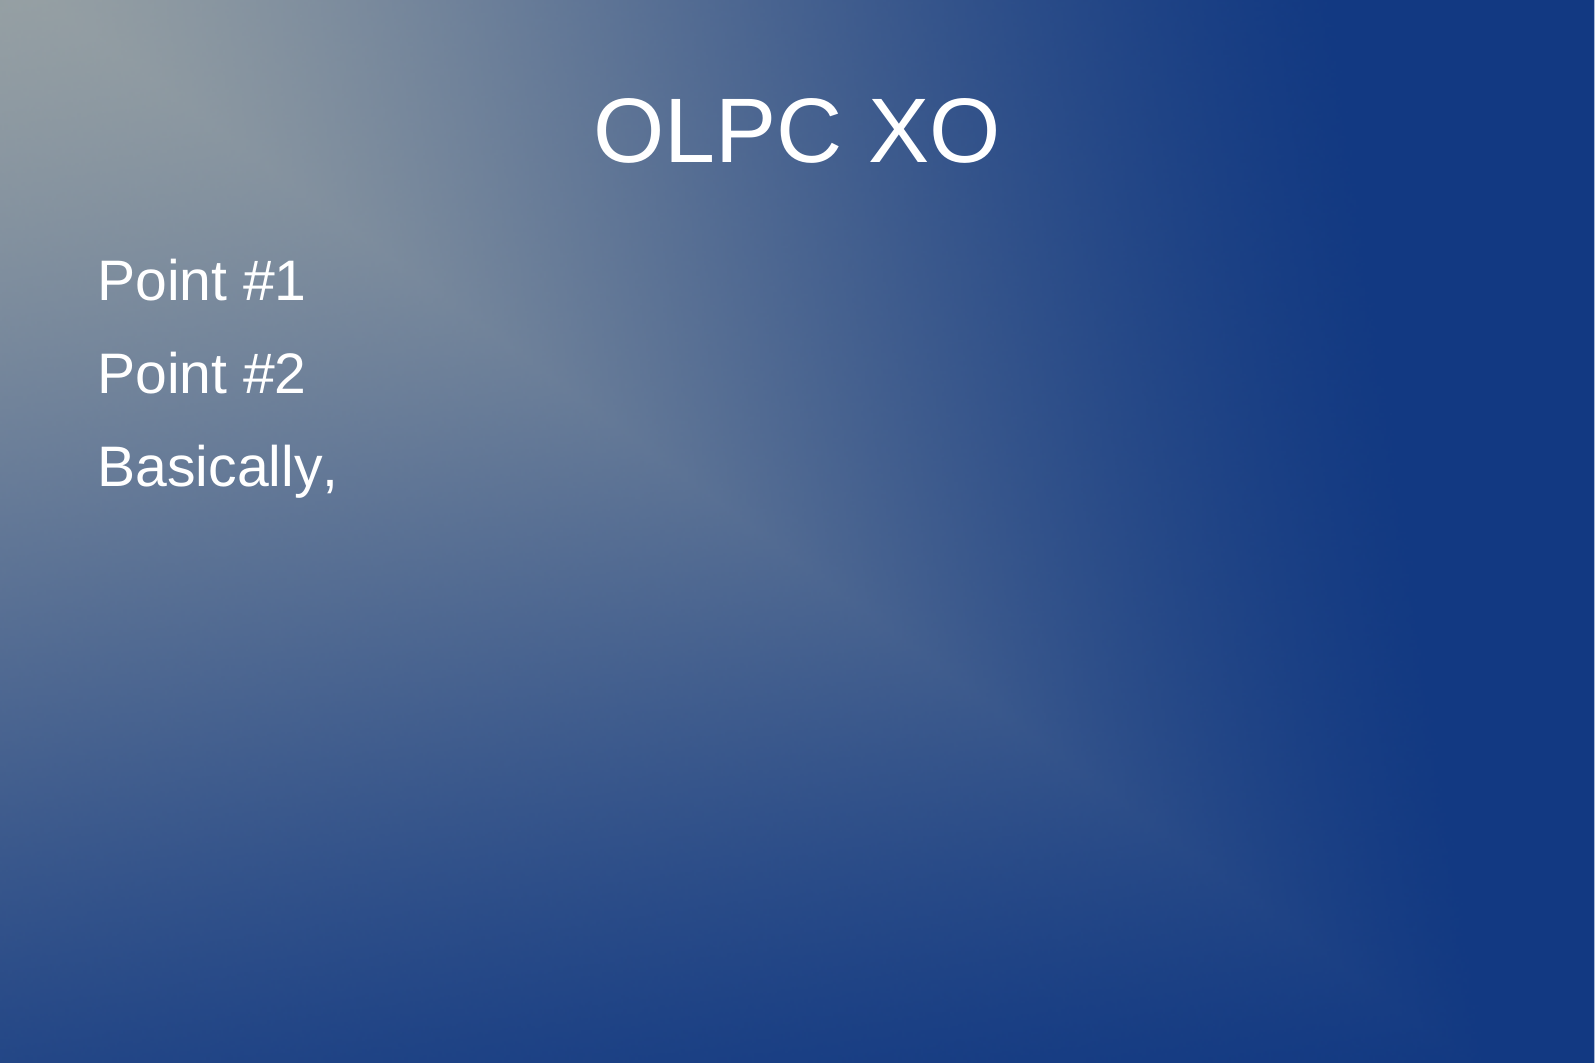

# OLPC XO
Point #1
Point #2
Basically,